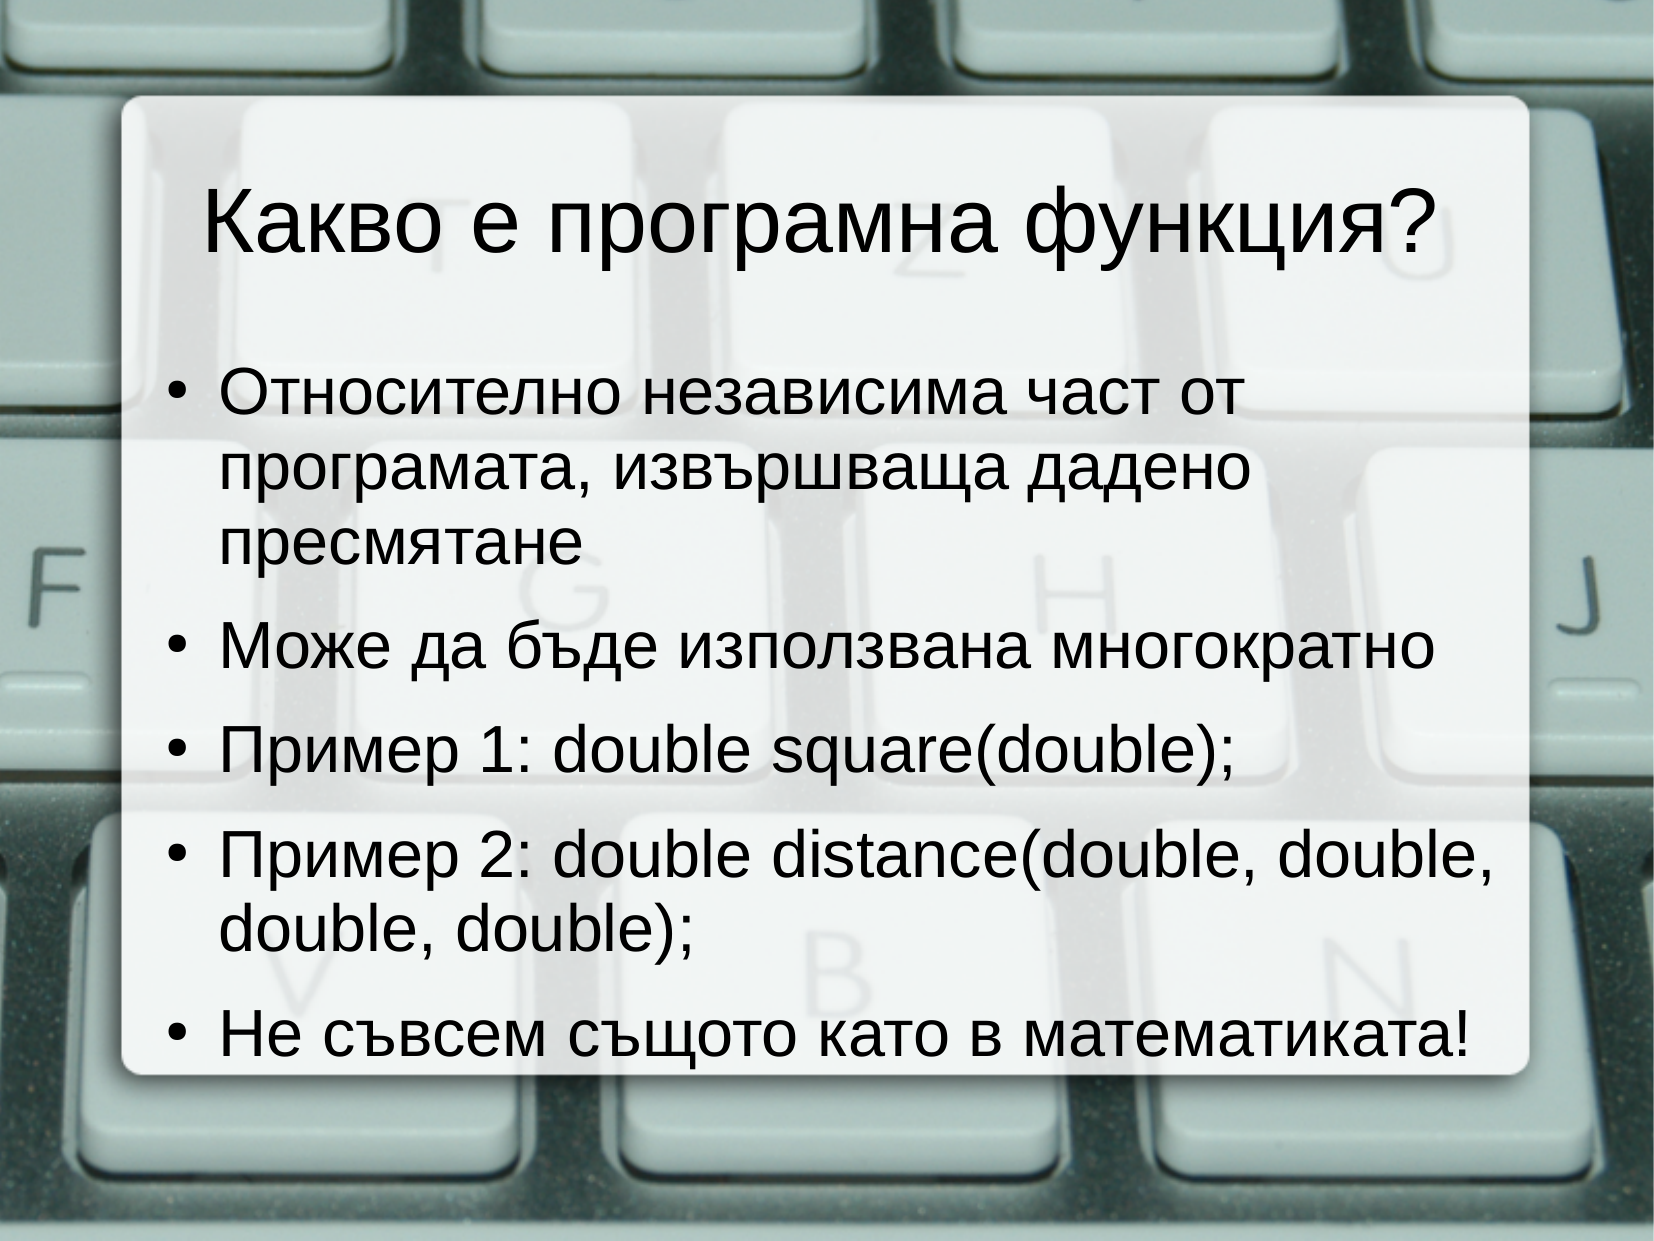

# Какво е програмна функция?
Относително независима част от програмата, извършваща дадено пресмятане
Може да бъде използвана многократно
Пример 1: double square(double);
Пример 2: double distance(double, double, double, double);
Не съвсем същото като в математиката!